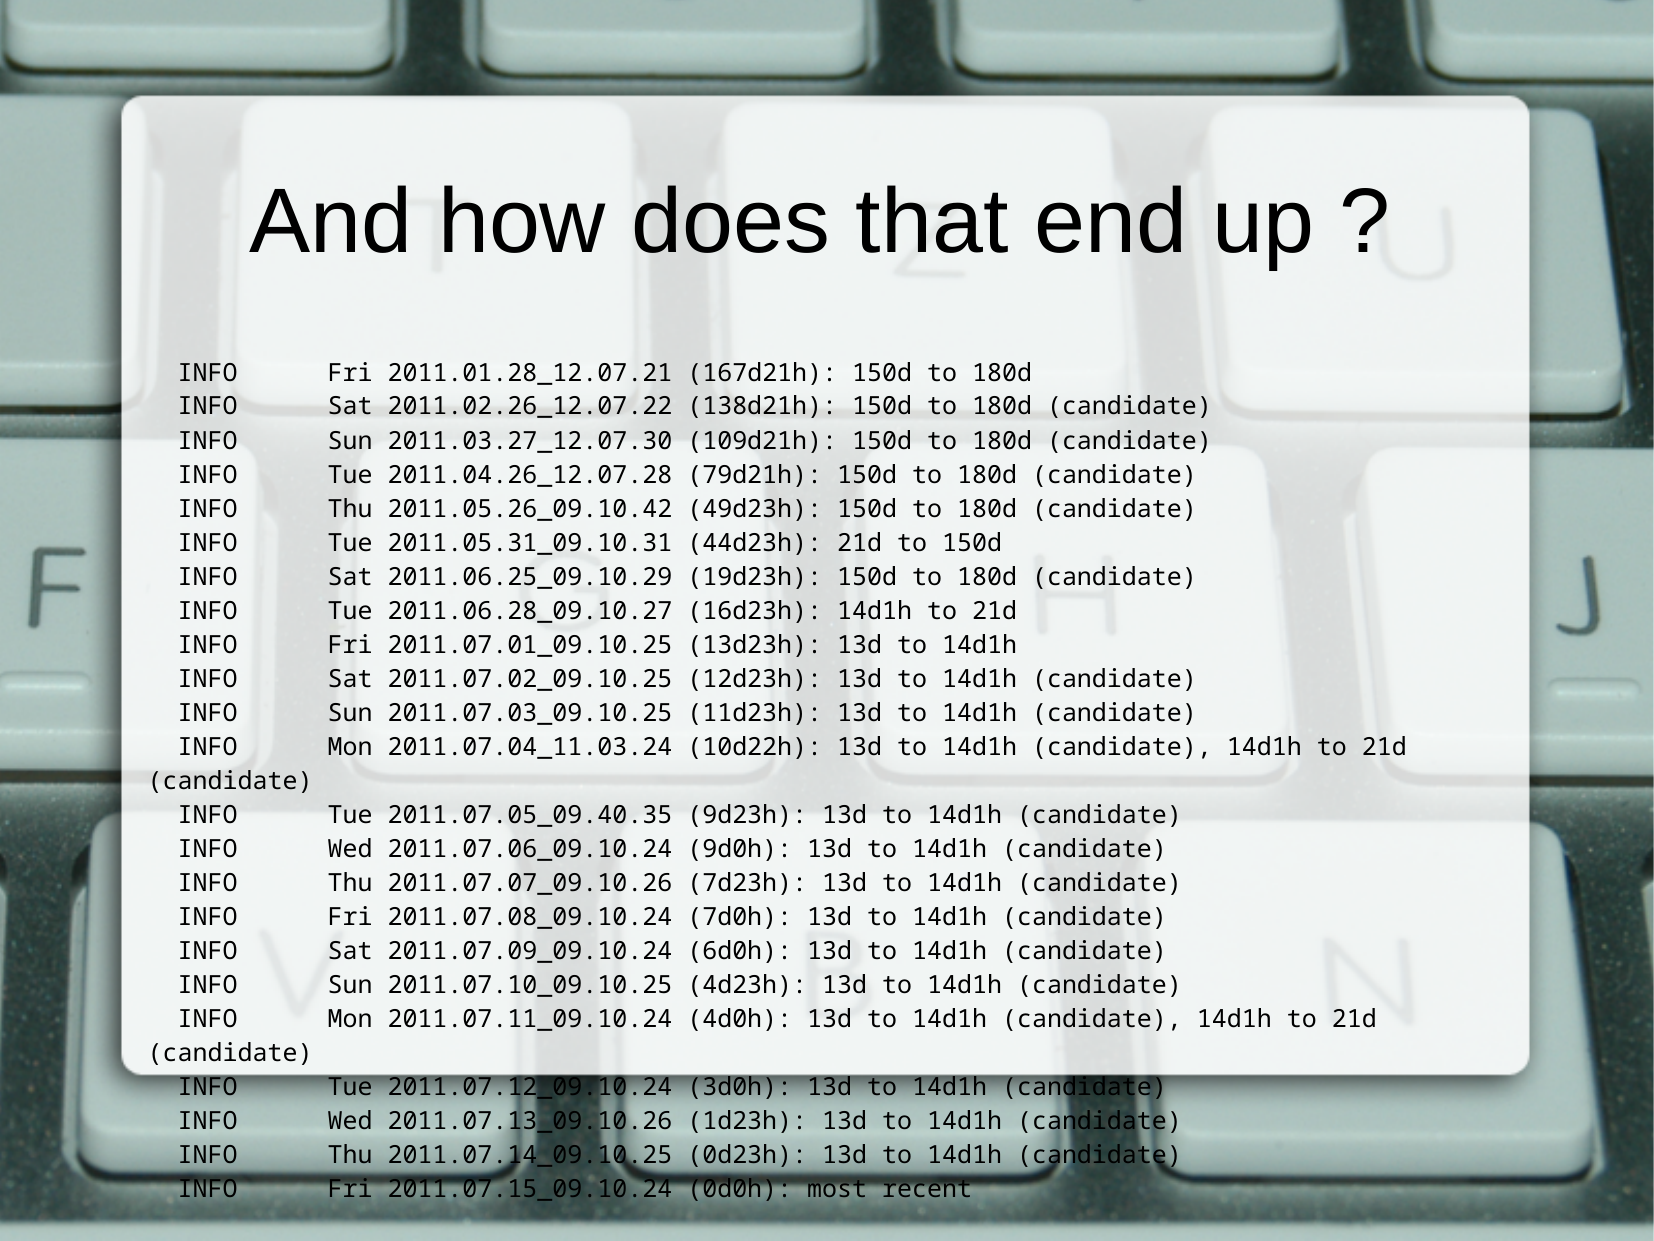

# And how does that end up ?
 INFO Fri 2011.01.28_12.07.21 (167d21h): 150d to 180d
 INFO Sat 2011.02.26_12.07.22 (138d21h): 150d to 180d (candidate)
 INFO Sun 2011.03.27_12.07.30 (109d21h): 150d to 180d (candidate)
 INFO Tue 2011.04.26_12.07.28 (79d21h): 150d to 180d (candidate)
 INFO Thu 2011.05.26_09.10.42 (49d23h): 150d to 180d (candidate)
 INFO Tue 2011.05.31_09.10.31 (44d23h): 21d to 150d
 INFO Sat 2011.06.25_09.10.29 (19d23h): 150d to 180d (candidate)
 INFO Tue 2011.06.28_09.10.27 (16d23h): 14d1h to 21d
 INFO Fri 2011.07.01_09.10.25 (13d23h): 13d to 14d1h
 INFO Sat 2011.07.02_09.10.25 (12d23h): 13d to 14d1h (candidate)
 INFO Sun 2011.07.03_09.10.25 (11d23h): 13d to 14d1h (candidate)
 INFO Mon 2011.07.04_11.03.24 (10d22h): 13d to 14d1h (candidate), 14d1h to 21d (candidate)
 INFO Tue 2011.07.05_09.40.35 (9d23h): 13d to 14d1h (candidate)
 INFO Wed 2011.07.06_09.10.24 (9d0h): 13d to 14d1h (candidate)
 INFO Thu 2011.07.07_09.10.26 (7d23h): 13d to 14d1h (candidate)
 INFO Fri 2011.07.08_09.10.24 (7d0h): 13d to 14d1h (candidate)
 INFO Sat 2011.07.09_09.10.24 (6d0h): 13d to 14d1h (candidate)
 INFO Sun 2011.07.10_09.10.25 (4d23h): 13d to 14d1h (candidate)
 INFO Mon 2011.07.11_09.10.24 (4d0h): 13d to 14d1h (candidate), 14d1h to 21d (candidate)
 INFO Tue 2011.07.12_09.10.24 (3d0h): 13d to 14d1h (candidate)
 INFO Wed 2011.07.13_09.10.26 (1d23h): 13d to 14d1h (candidate)
 INFO Thu 2011.07.14_09.10.25 (0d23h): 13d to 14d1h (candidate)
 INFO Fri 2011.07.15_09.10.24 (0d0h): most recent